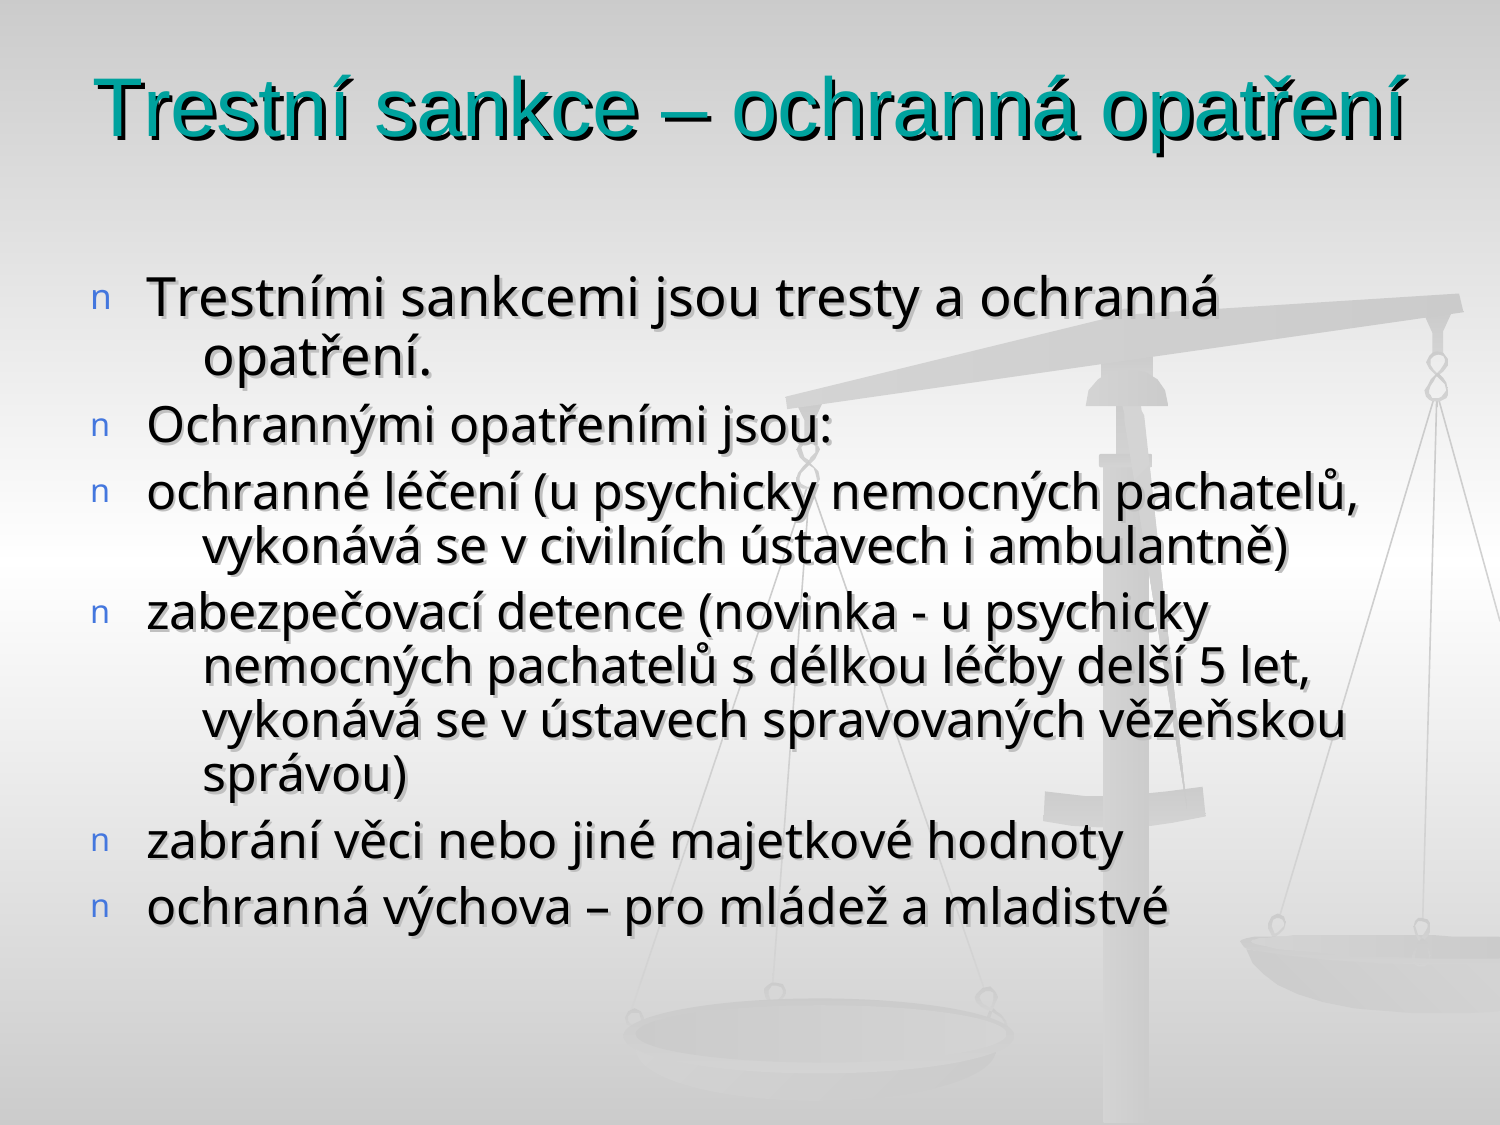

# Trestní sankce – ochranná opatření
Trestními sankcemi jsou tresty a ochranná opatření.
Ochrannými opatřeními jsou:
ochranné léčení (u psychicky nemocných pachatelů, vykonává se v civilních ústavech i ambulantně)
zabezpečovací detence (novinka - u psychicky nemocných pachatelů s délkou léčby delší 5 let, vykonává se v ústavech spravovaných vězeňskou správou)
zabrání věci nebo jiné majetkové hodnoty
ochranná výchova – pro mládež a mladistvé